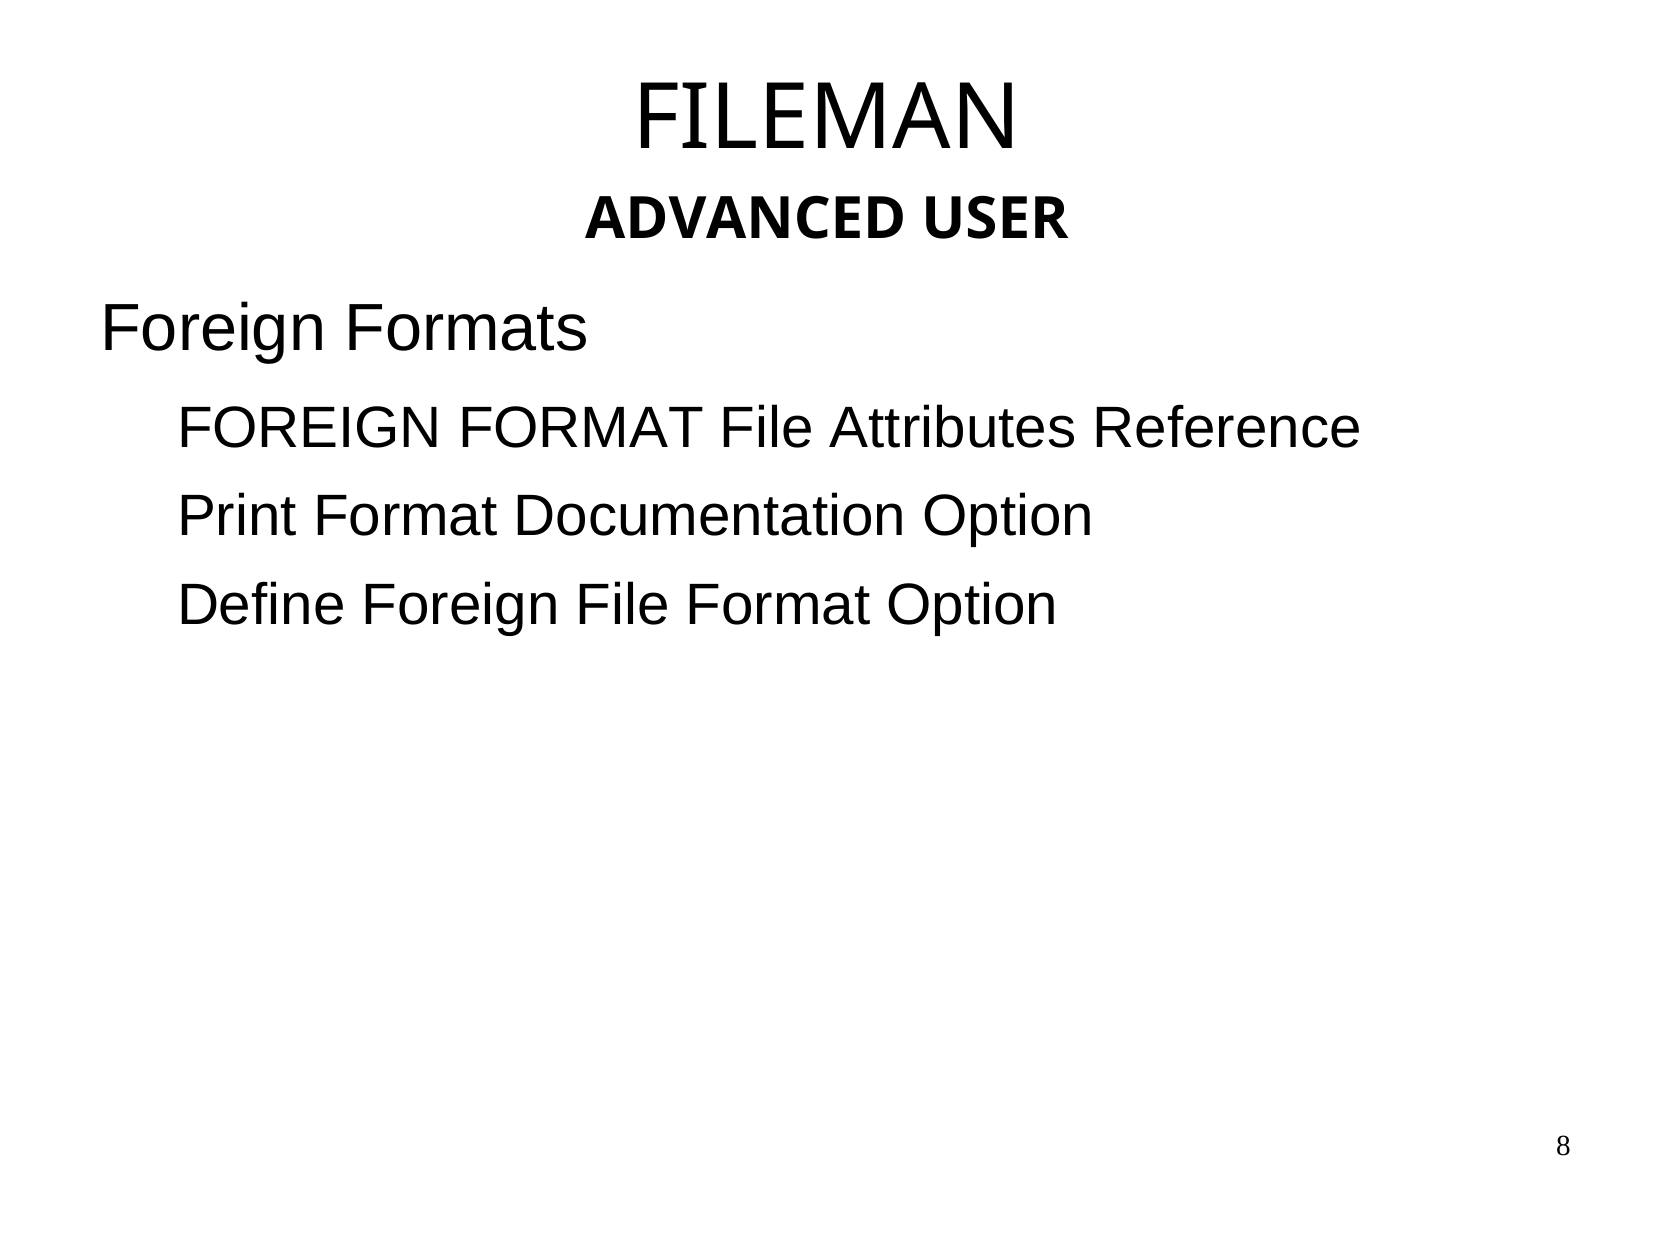

# FILEMAN ADVANCED USER
Foreign Formats
FOREIGN FORMAT File Attributes Reference
Print Format Documentation Option
Define Foreign File Format Option
8